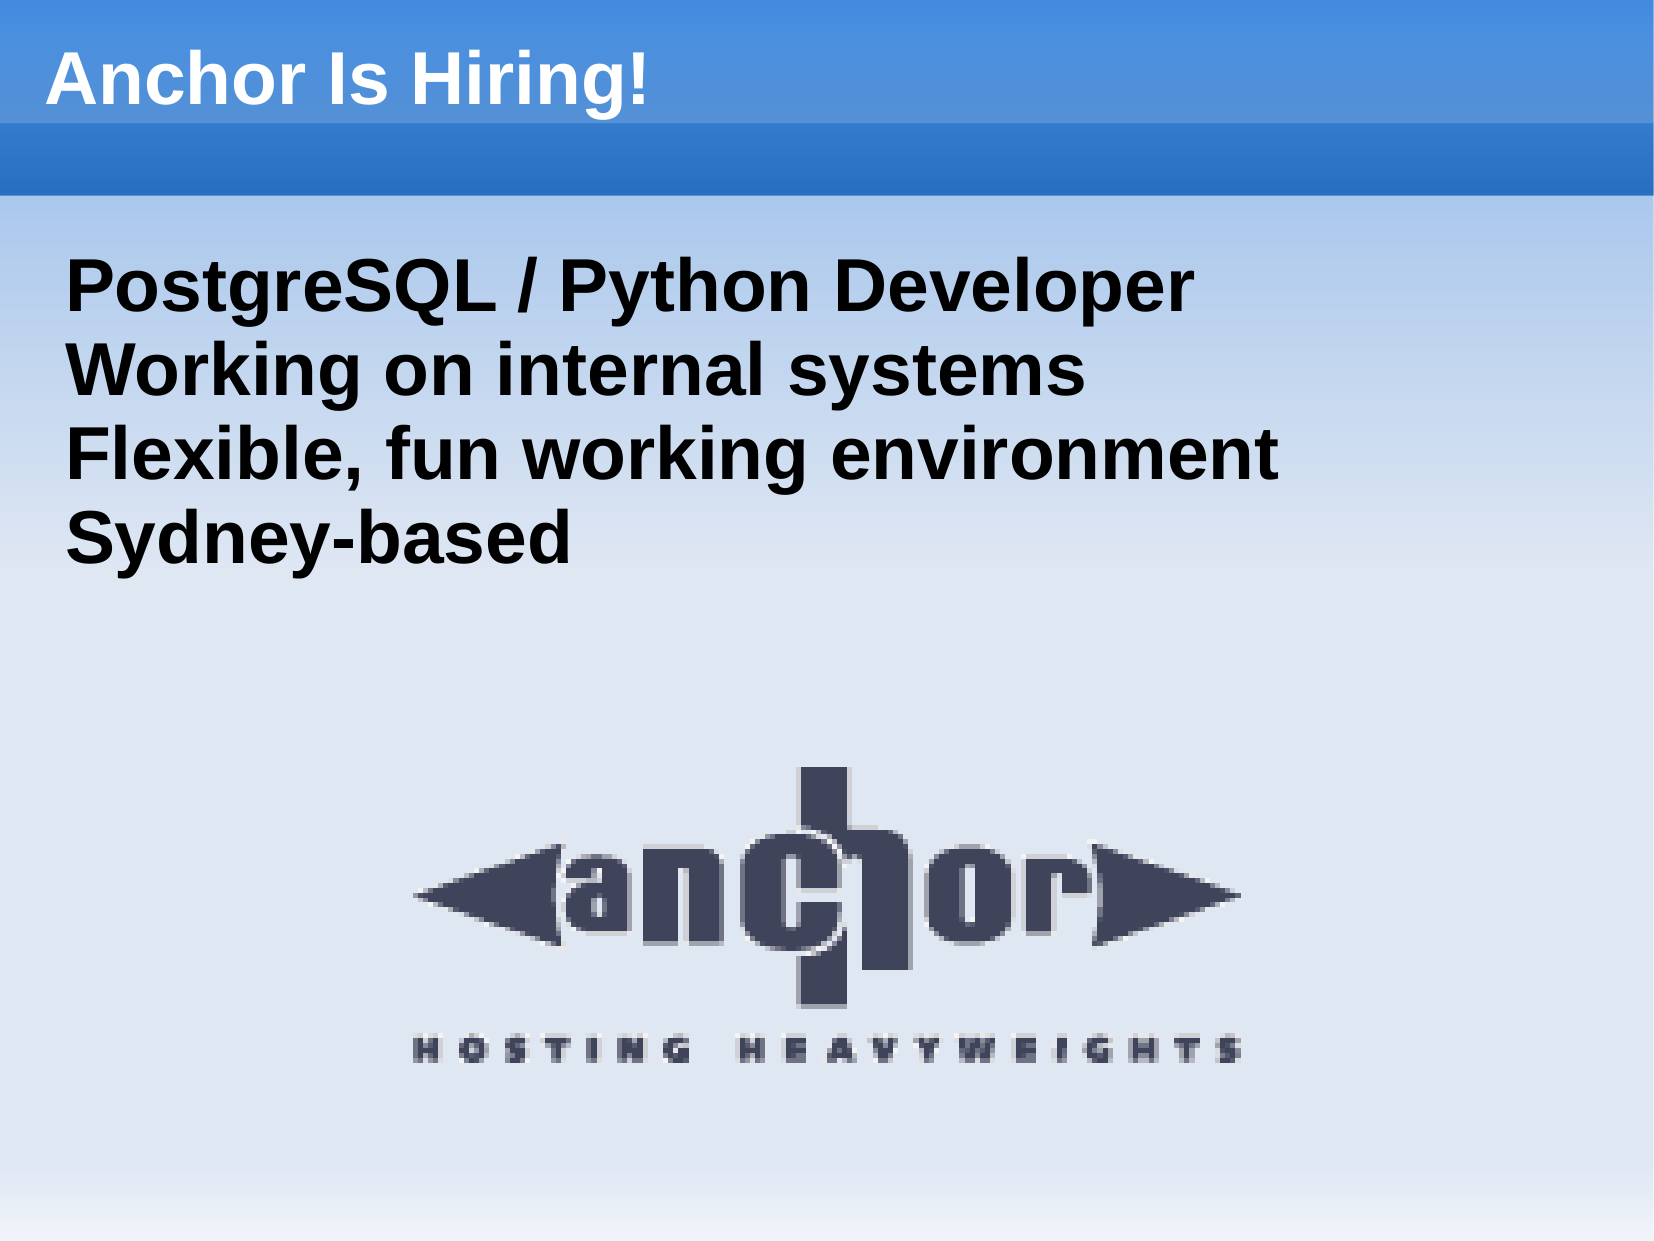

Anchor Is Hiring!
 PostgreSQL / Python Developer
 Working on internal systems
 Flexible, fun working environment
 Sydney-based